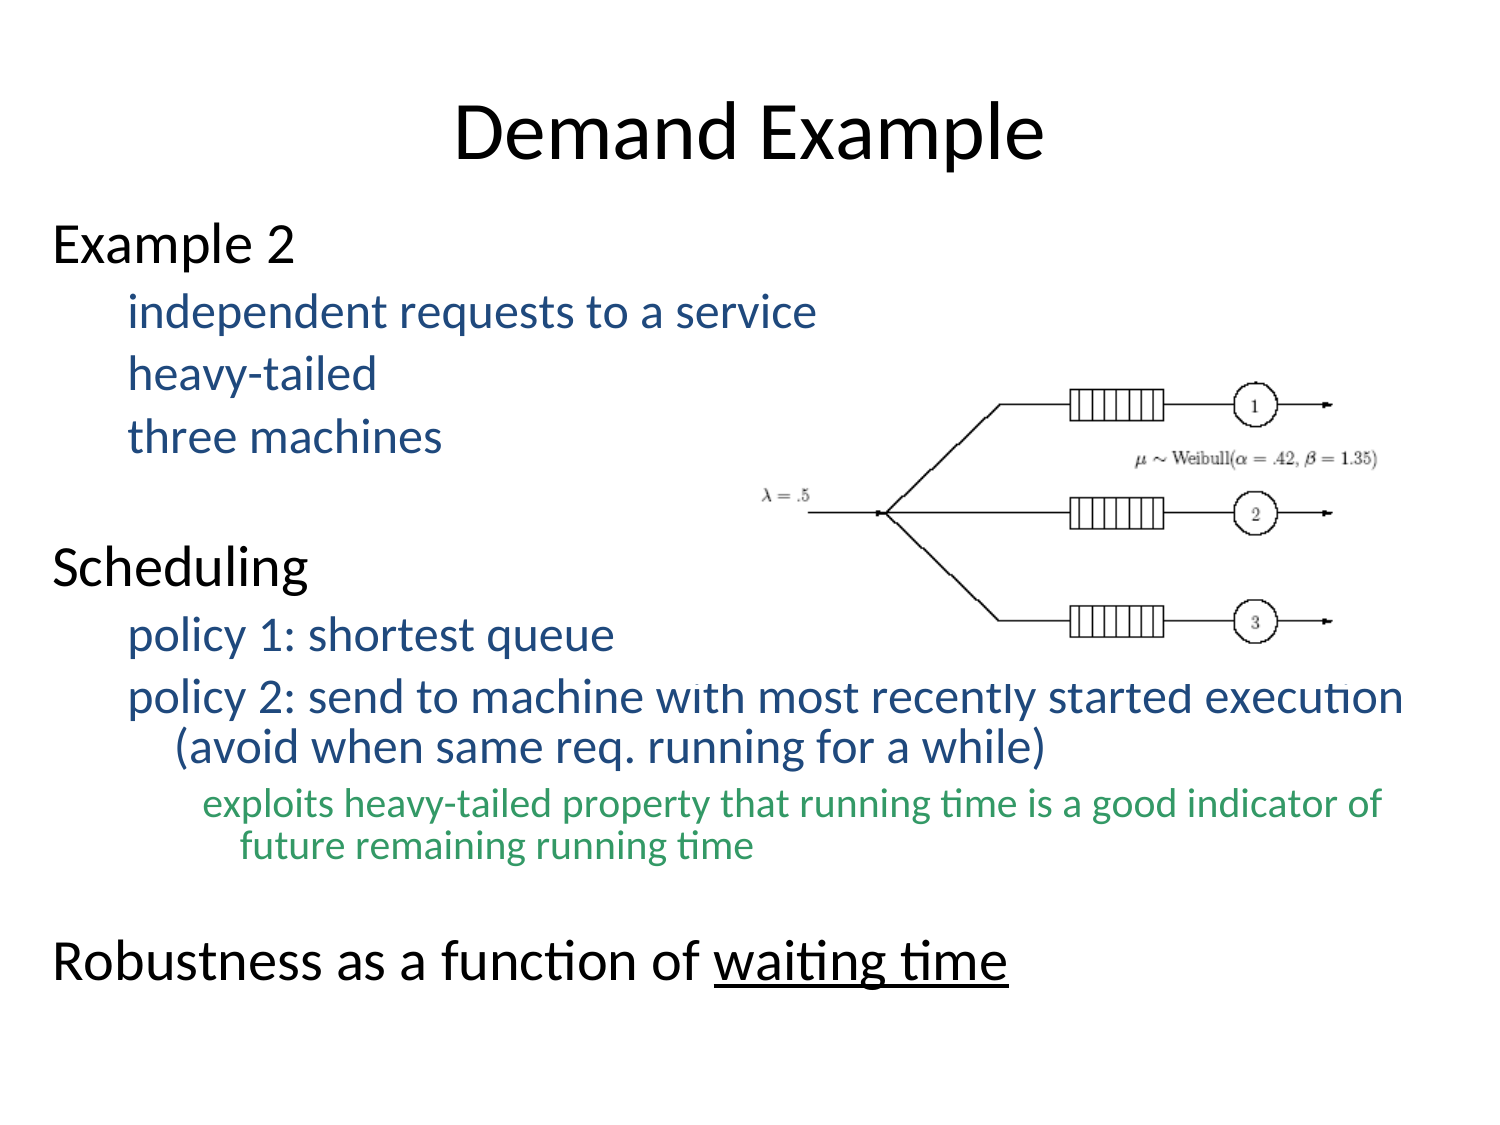

# Demand Example
Example 2
independent requests to a service
heavy-tailed
three machines
Scheduling
policy 1: shortest queue
policy 2: send to machine with most recently started execution (avoid when same req. running for a while)
exploits heavy-tailed property that running time is a good indicator of future remaining running time
Robustness as a function of waiting time